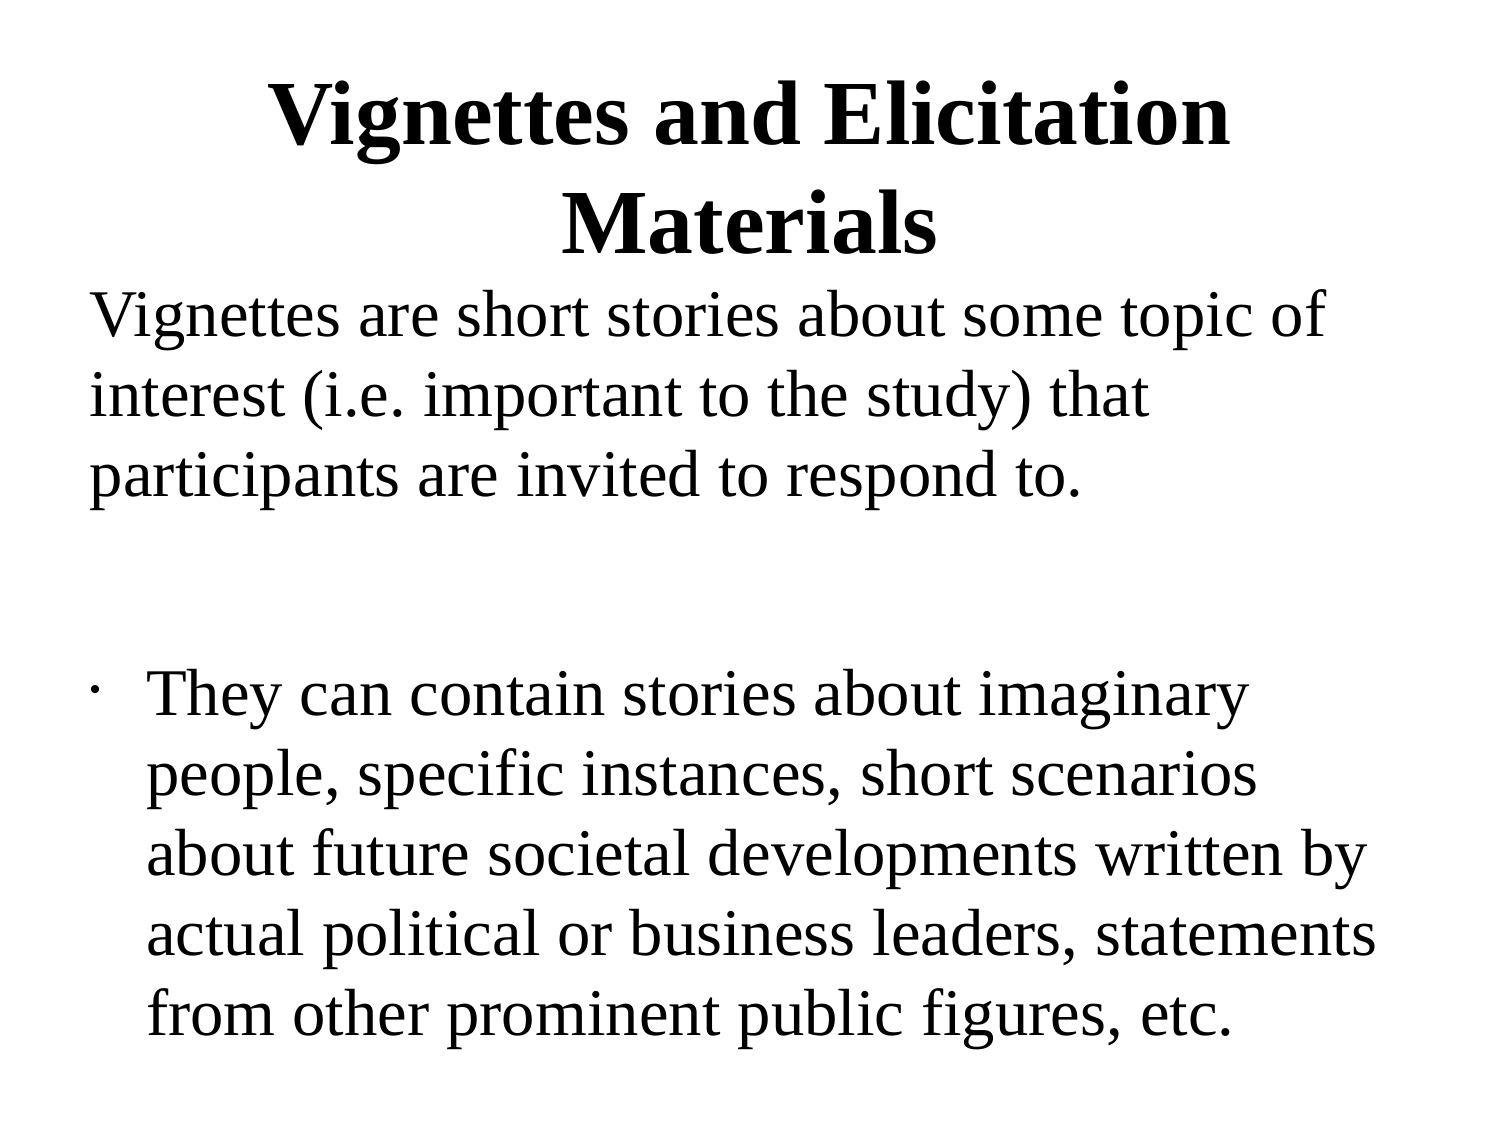

# Vignettes and Elicitation Materials
Vignettes are short stories about some topic of interest (i.e. important to the study) that participants are invited to respond to.
They can contain stories about imaginary people, specific instances, short scenarios about future societal developments written by actual political or business leaders, statements from other prominent public figures, etc.